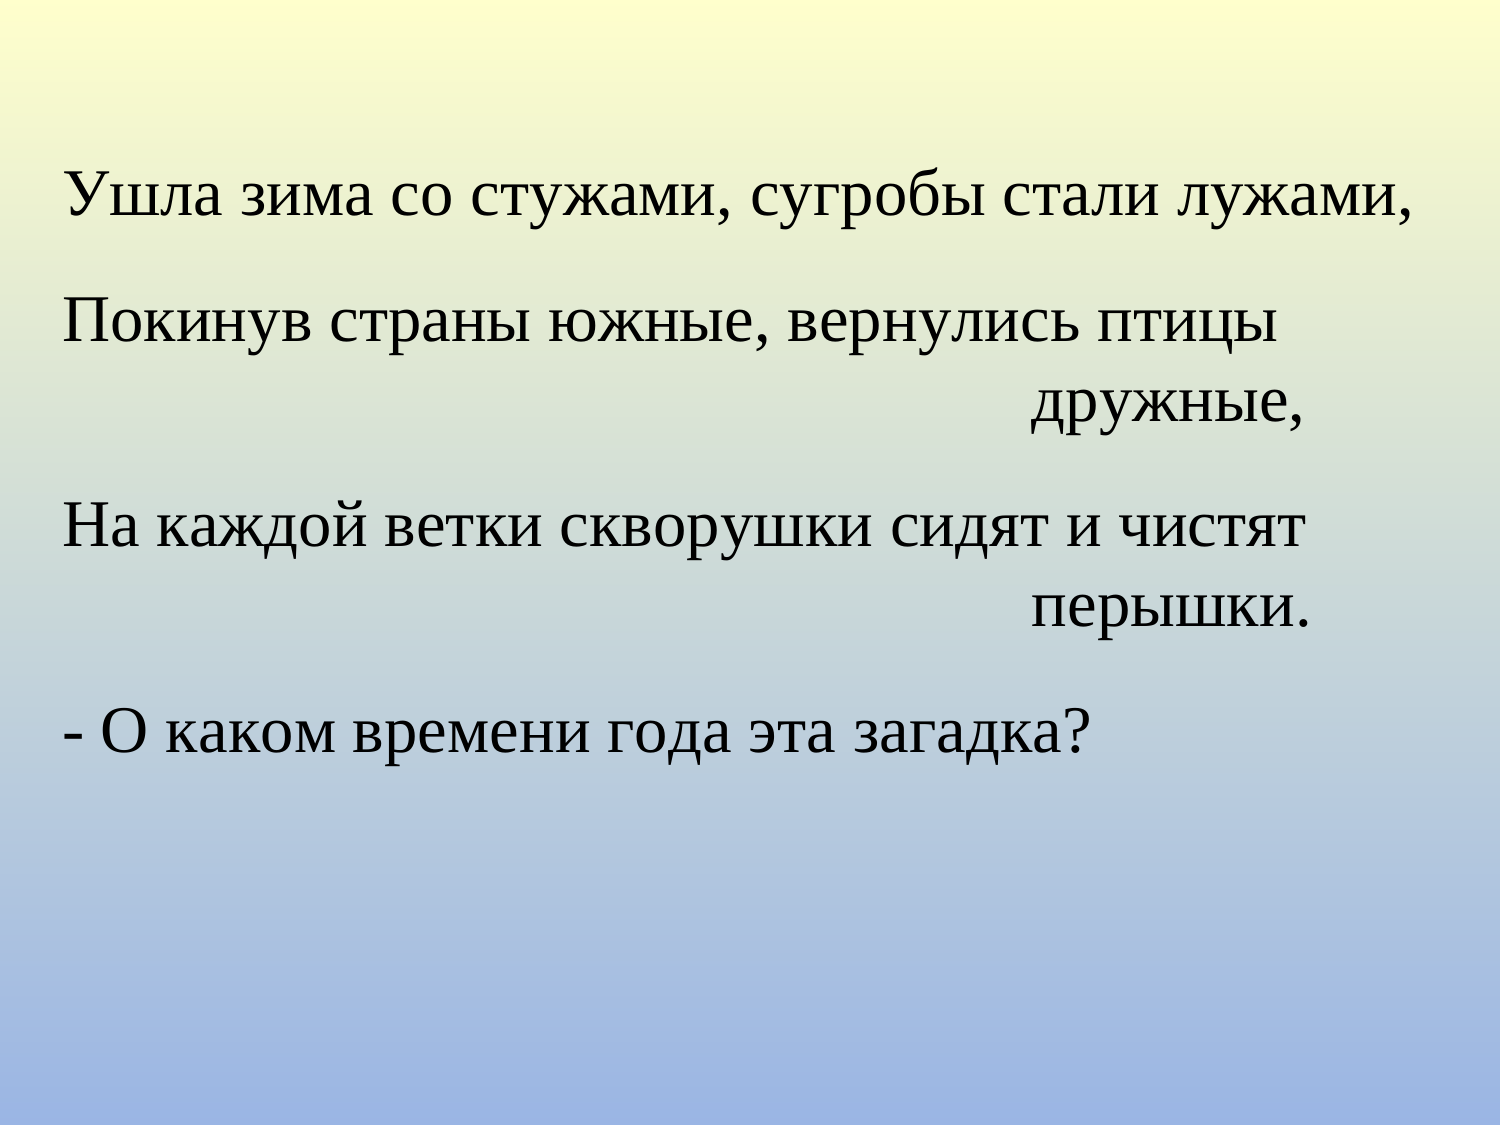

#
Ушла зима со стужами, сугробы стали лужами,
Покинув страны южные, вернулись птицы дружные,
На каждой ветки скворушки сидят и чистят перышки.
- О каком времени года эта загадка?